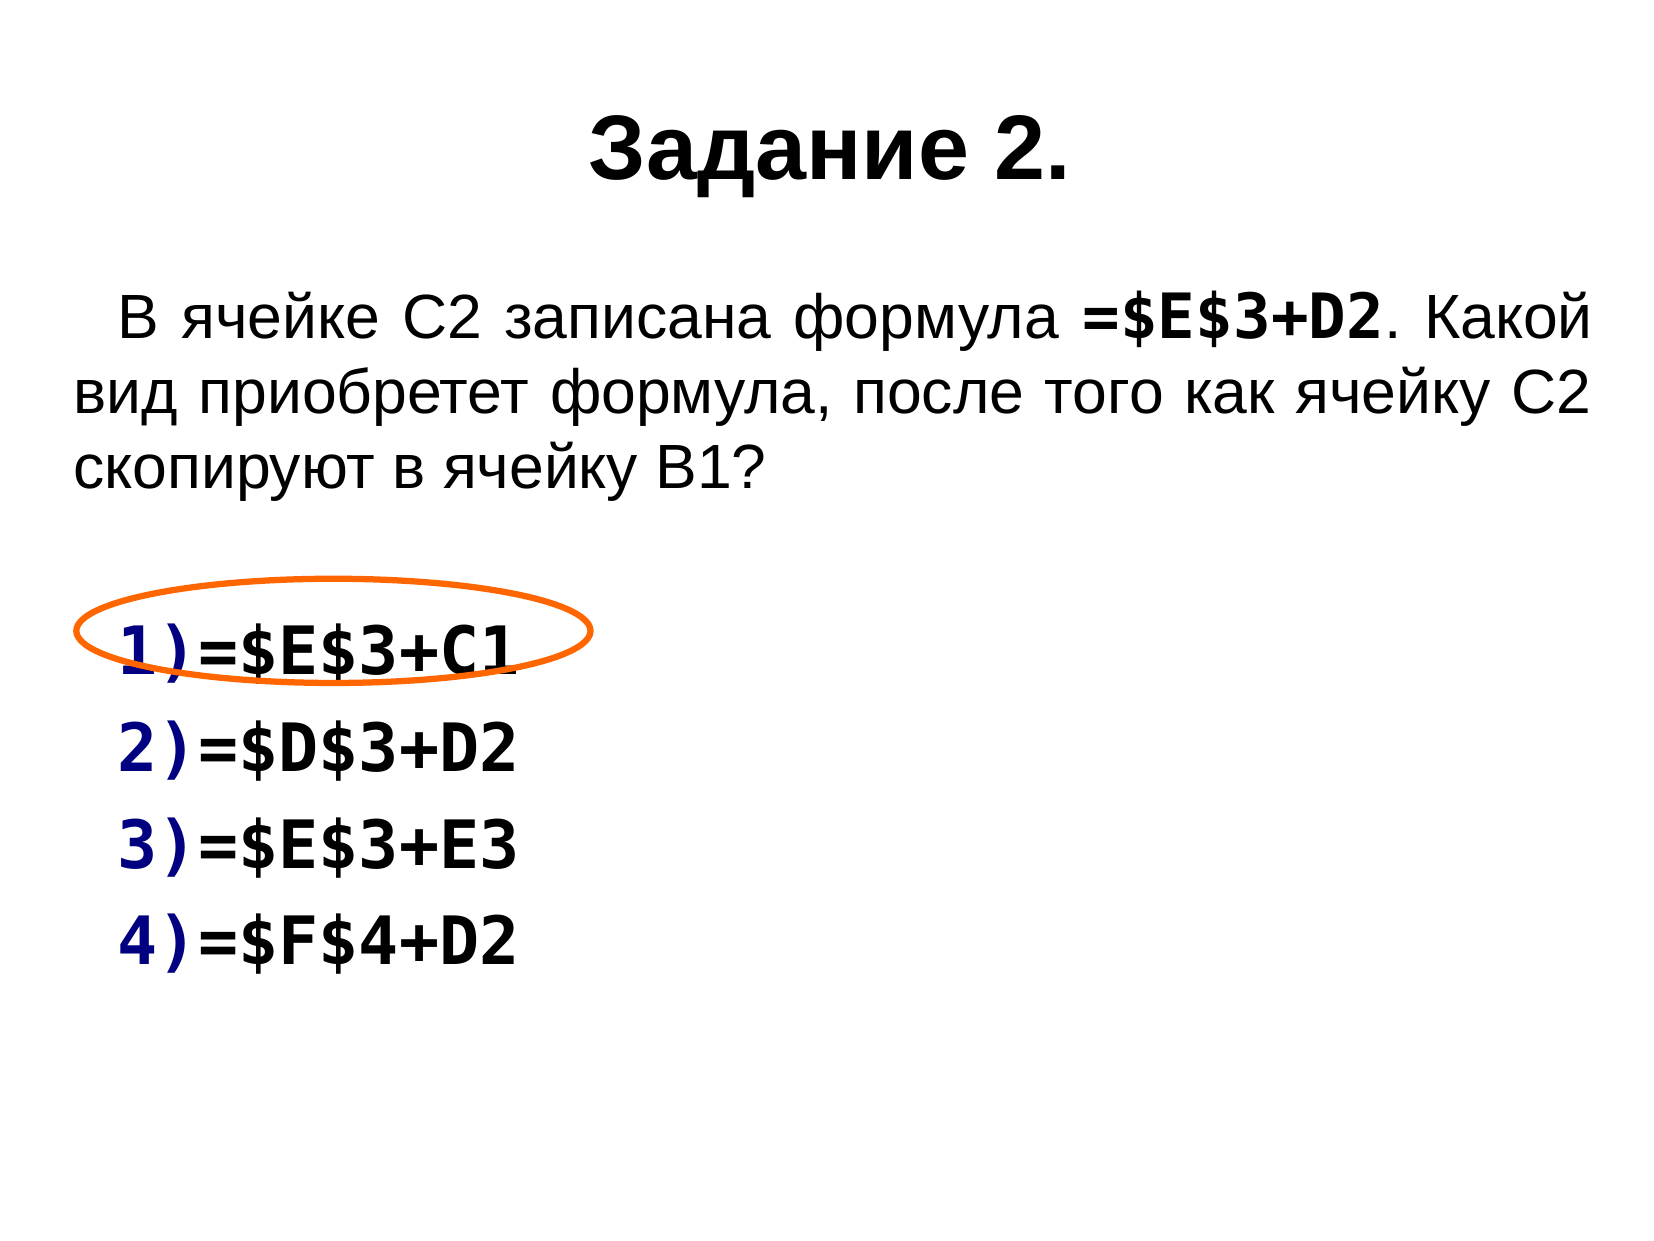

# Задание 2.
В ячейке C2 записана формула =$E$3+D2. Какой вид приобретет формула, после того как ячейку C2 скопируют в ячейку B1?
=$E$3+C1
=$D$3+D2
=$E$3+E3
=$F$4+D2